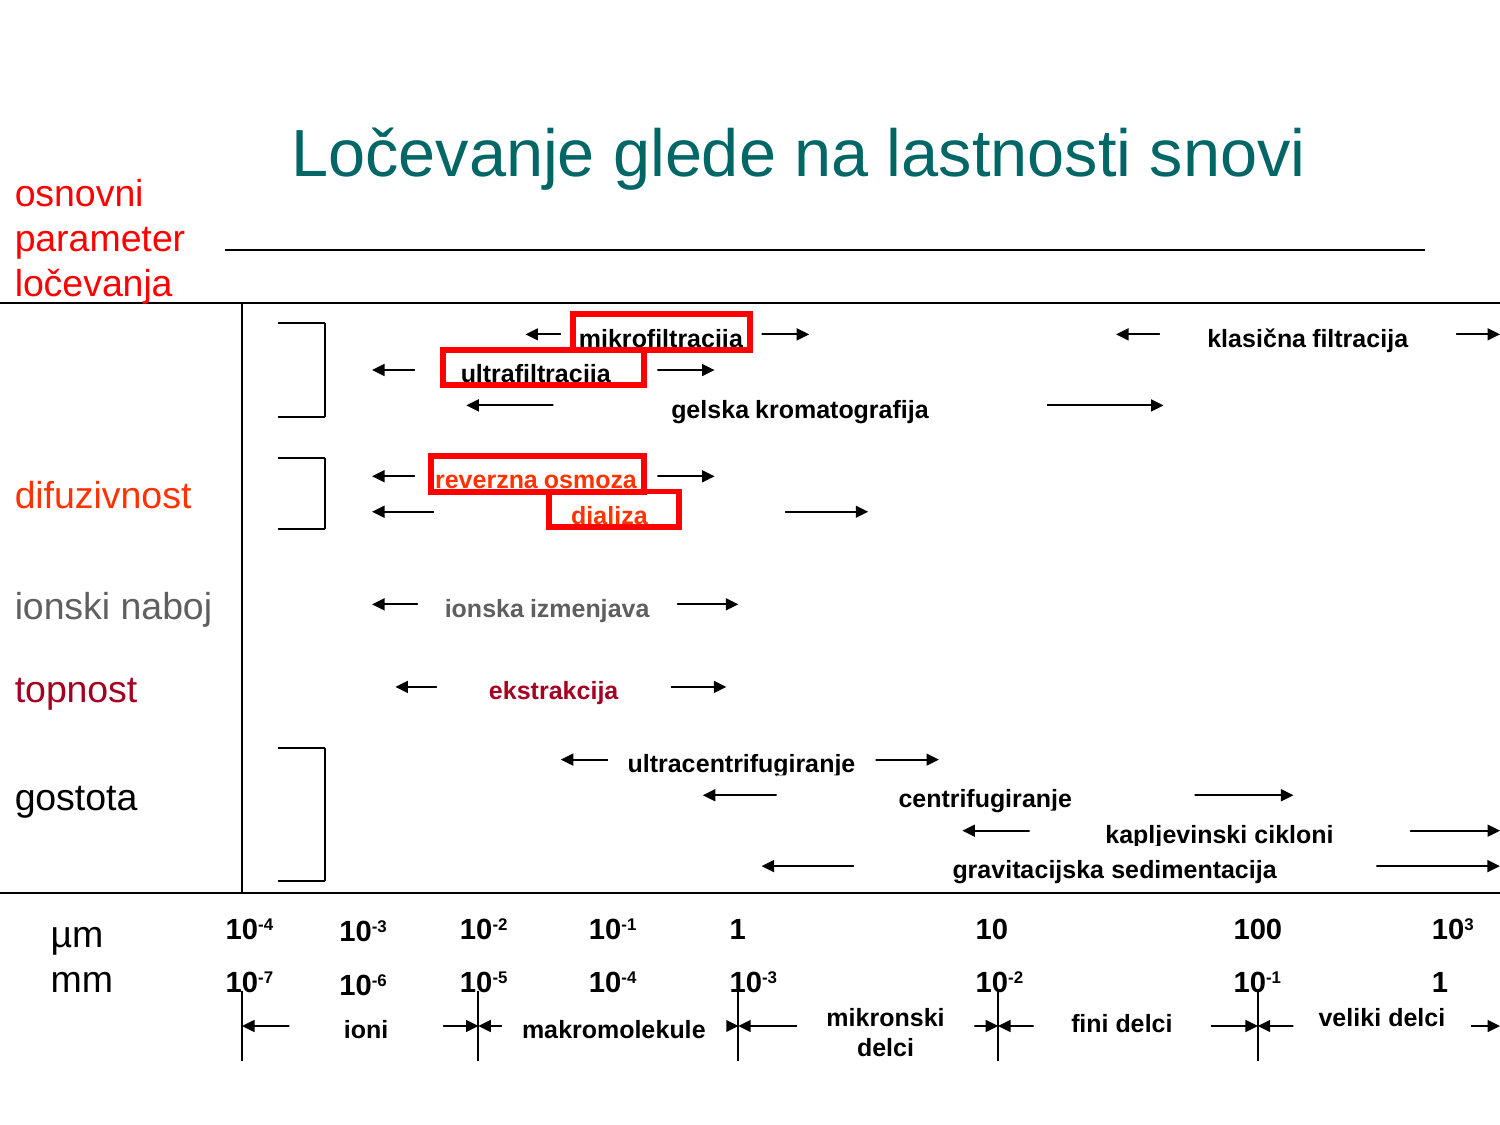

Ločevanje glede na lastnosti snovi
osnovni parameter ločevanja
mikrofiltracija
klasična filtracija
ultrafiltracija
gelska kromatografija
velikost
reverzna osmoza
difuzivnost
dializa
ionski naboj
ionska izmenjava
topnost
ekstrakcija
ultracentrifugiranje
gostota
centrifugiranje
kapljevinski cikloni
gravitacijska sedimentacija
µm
mm
10-4
10-7
10-2
10-5
10-1
10-4
1
10-3
10
10-2
100
10-1
103
1
10-3
10-6
veliki delci
mikronski
delci
fini delci
ioni
makromolekule